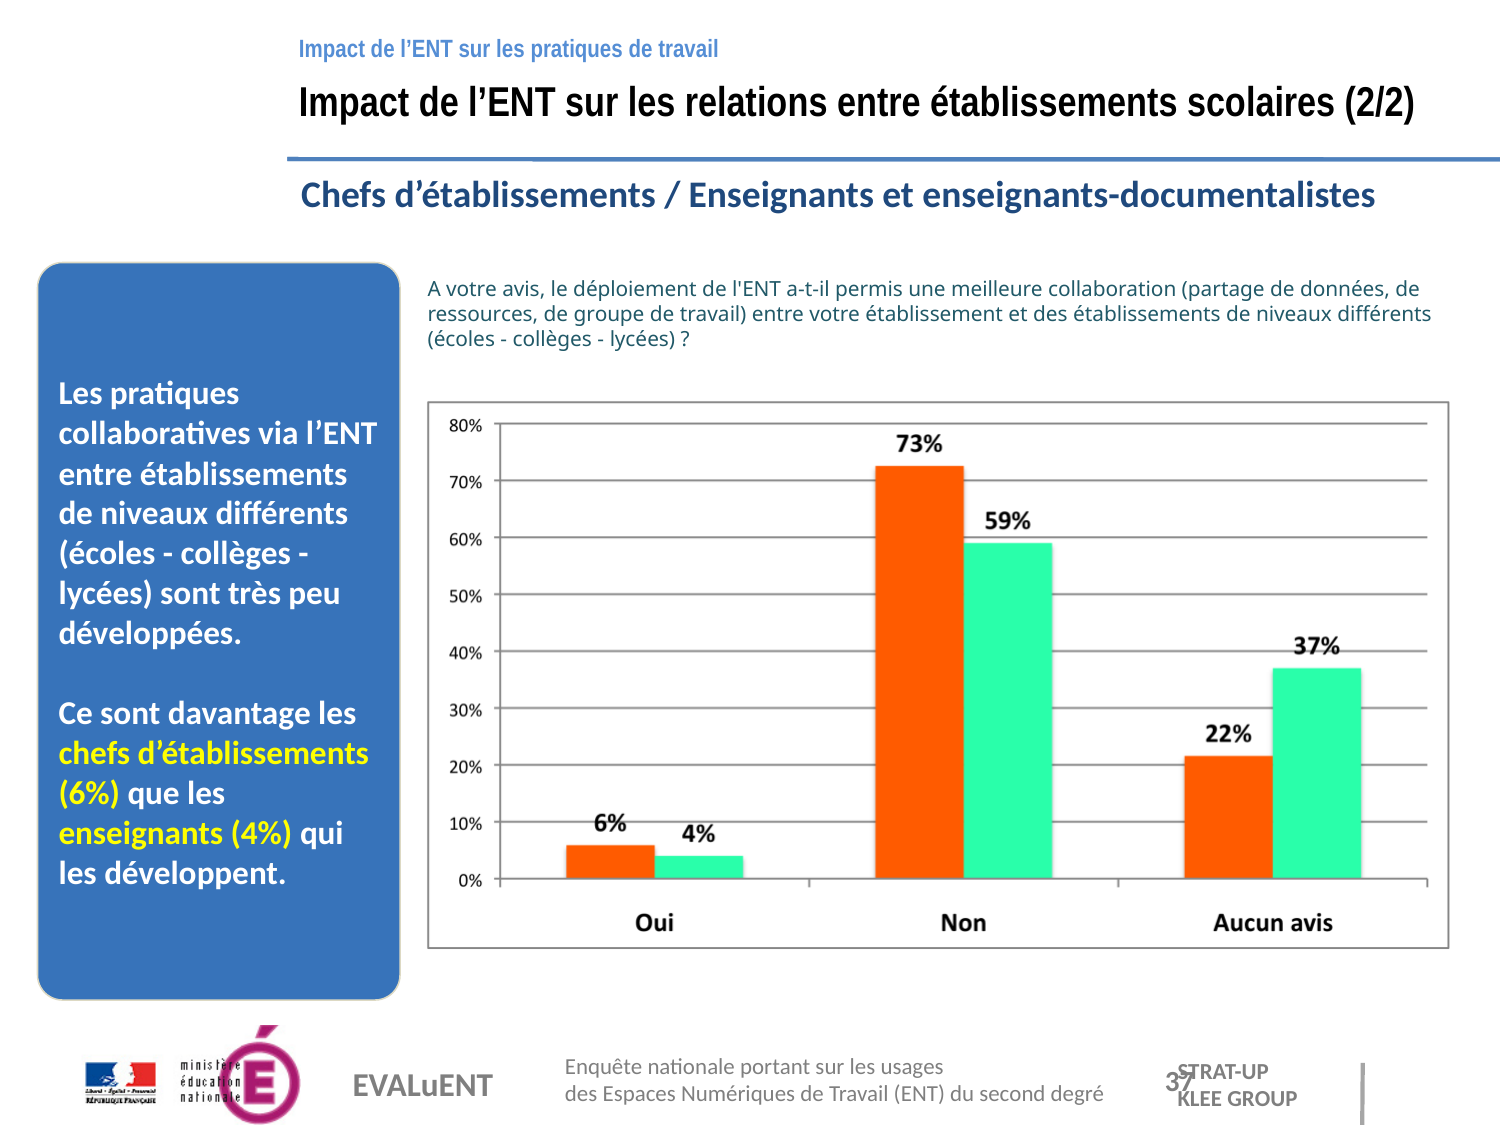

Impact de l’ENT sur les pratiques de travail
Impact de l’ENT sur les relations entre établissements scolaires (2/2)
Chefs d’établissements / Enseignants et enseignants-documentalistes
Les pratiques collaboratives via l’ENT entre établissements
de niveaux différents (écoles - collèges - lycées) sont très peu développées.
Ce sont davantage les
chefs d’établissements (6%) que les enseignants (4%) qui
les développent.
A votre avis, le déploiement de l'ENT a-t-il permis une meilleure collaboration (partage de données, de ressources, de groupe de travail) entre votre établissement et des établissements de niveaux différents (écoles - collèges - lycées) ?